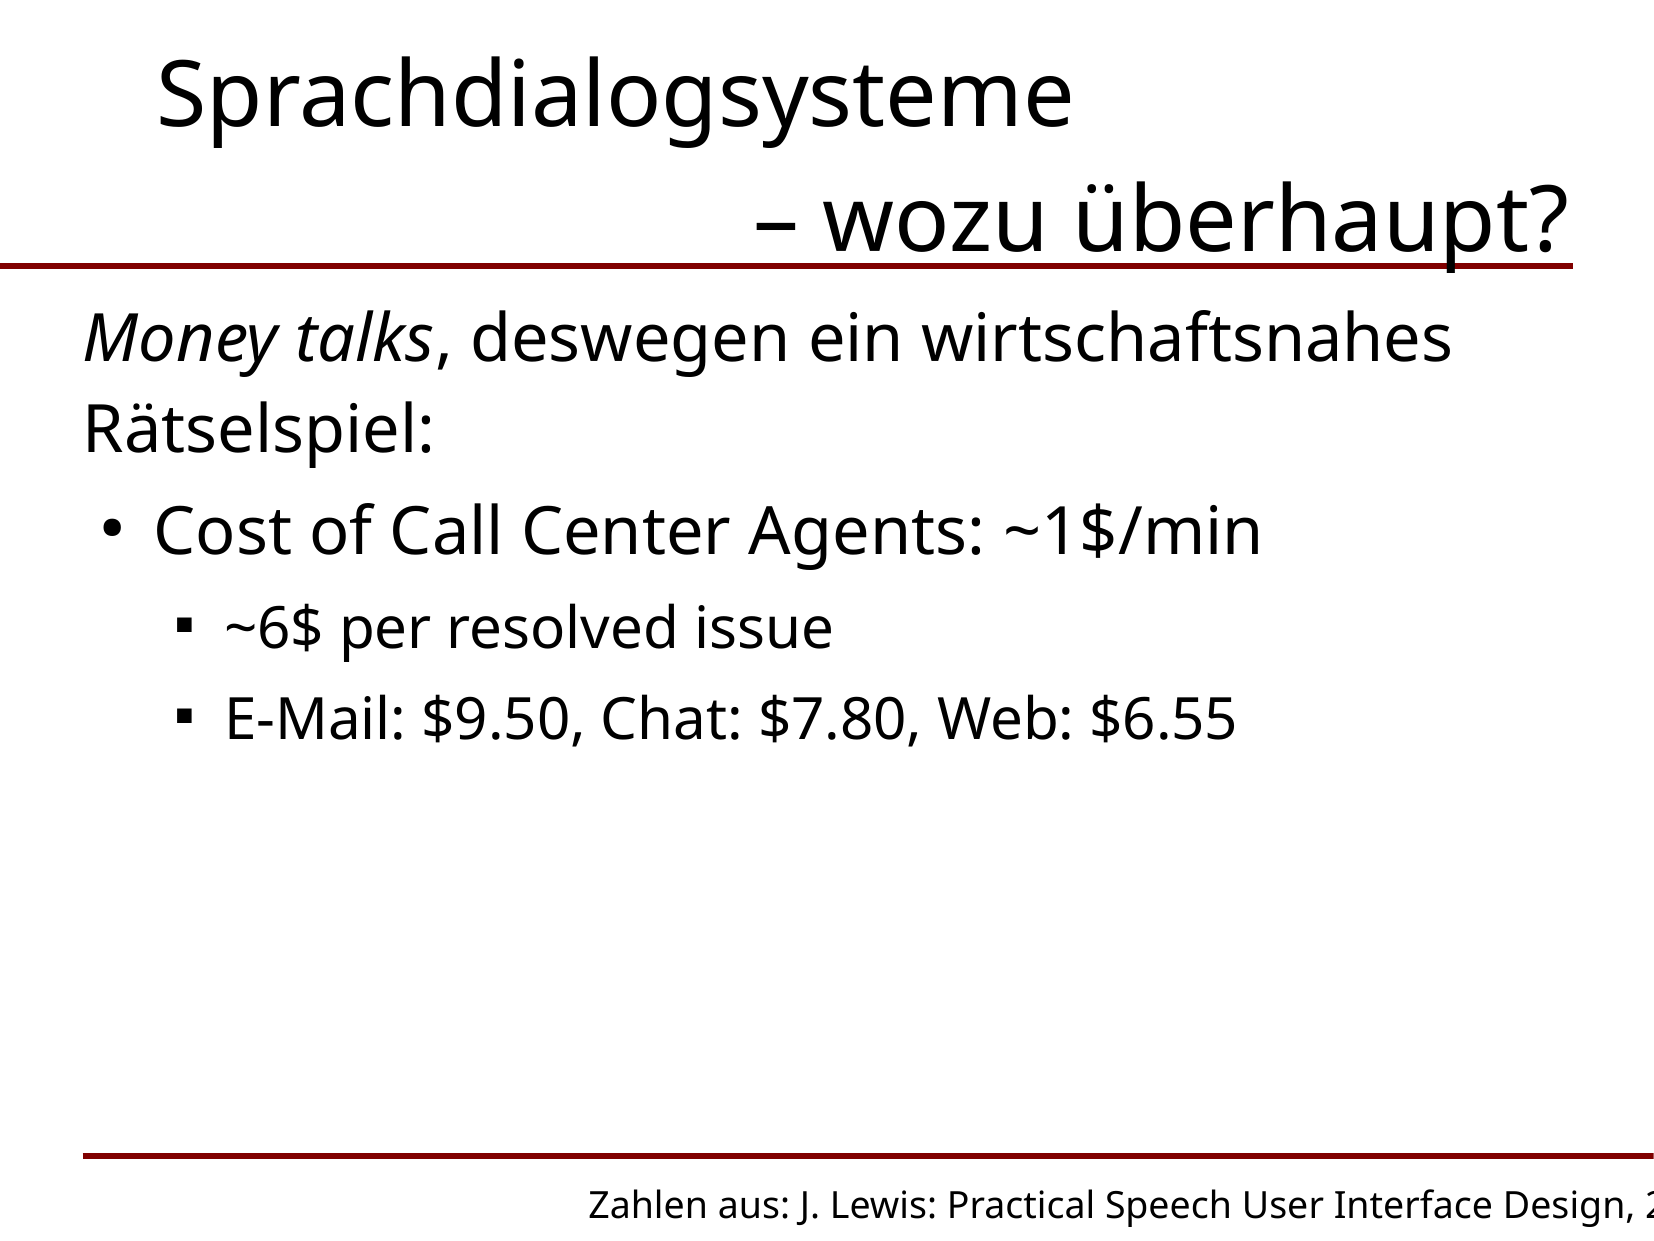

# Sprachdialogsysteme – wozu überhaupt?
Money talks, deswegen ein wirtschaftsnahes Rätselspiel:
Cost of Call Center Agents: ~1$/min
~6$ per resolved issue
E-Mail: $9.50, Chat: $7.80, Web: $6.55
Zahlen aus: J. Lewis: Practical Speech User Interface Design, 2011.